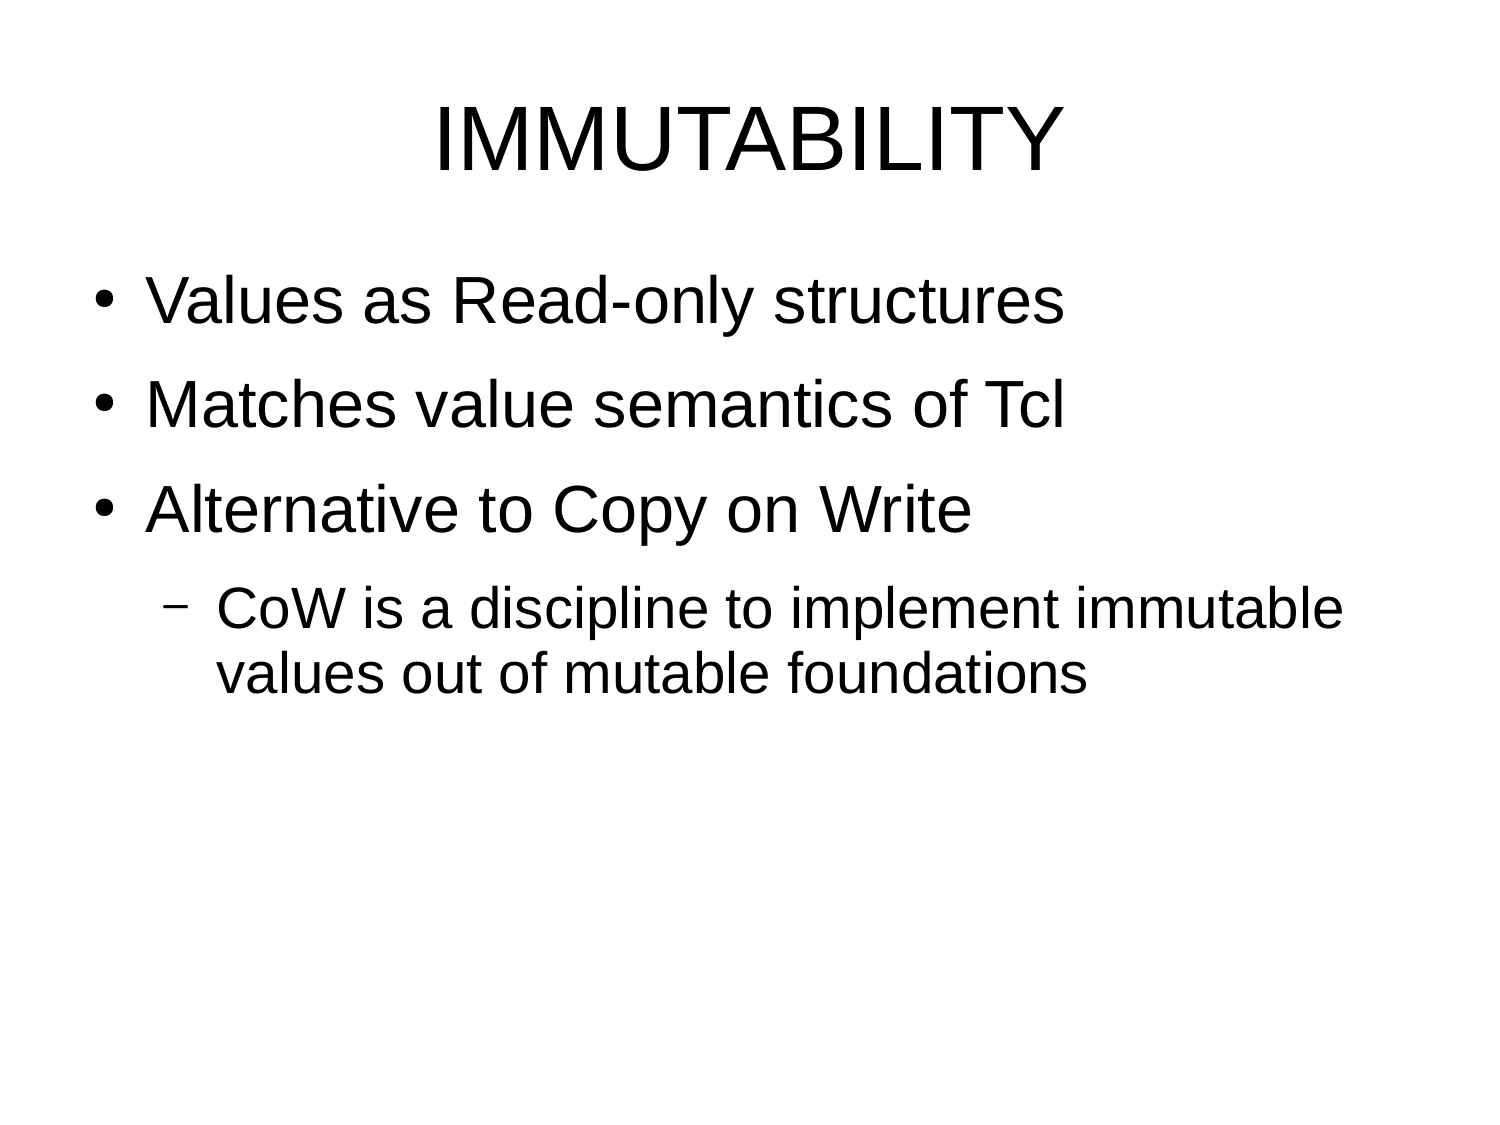

# IMMUTABILITY
Values as Read-only structures
Matches value semantics of Tcl
Alternative to Copy on Write
CoW is a discipline to implement immutable values out of mutable foundations